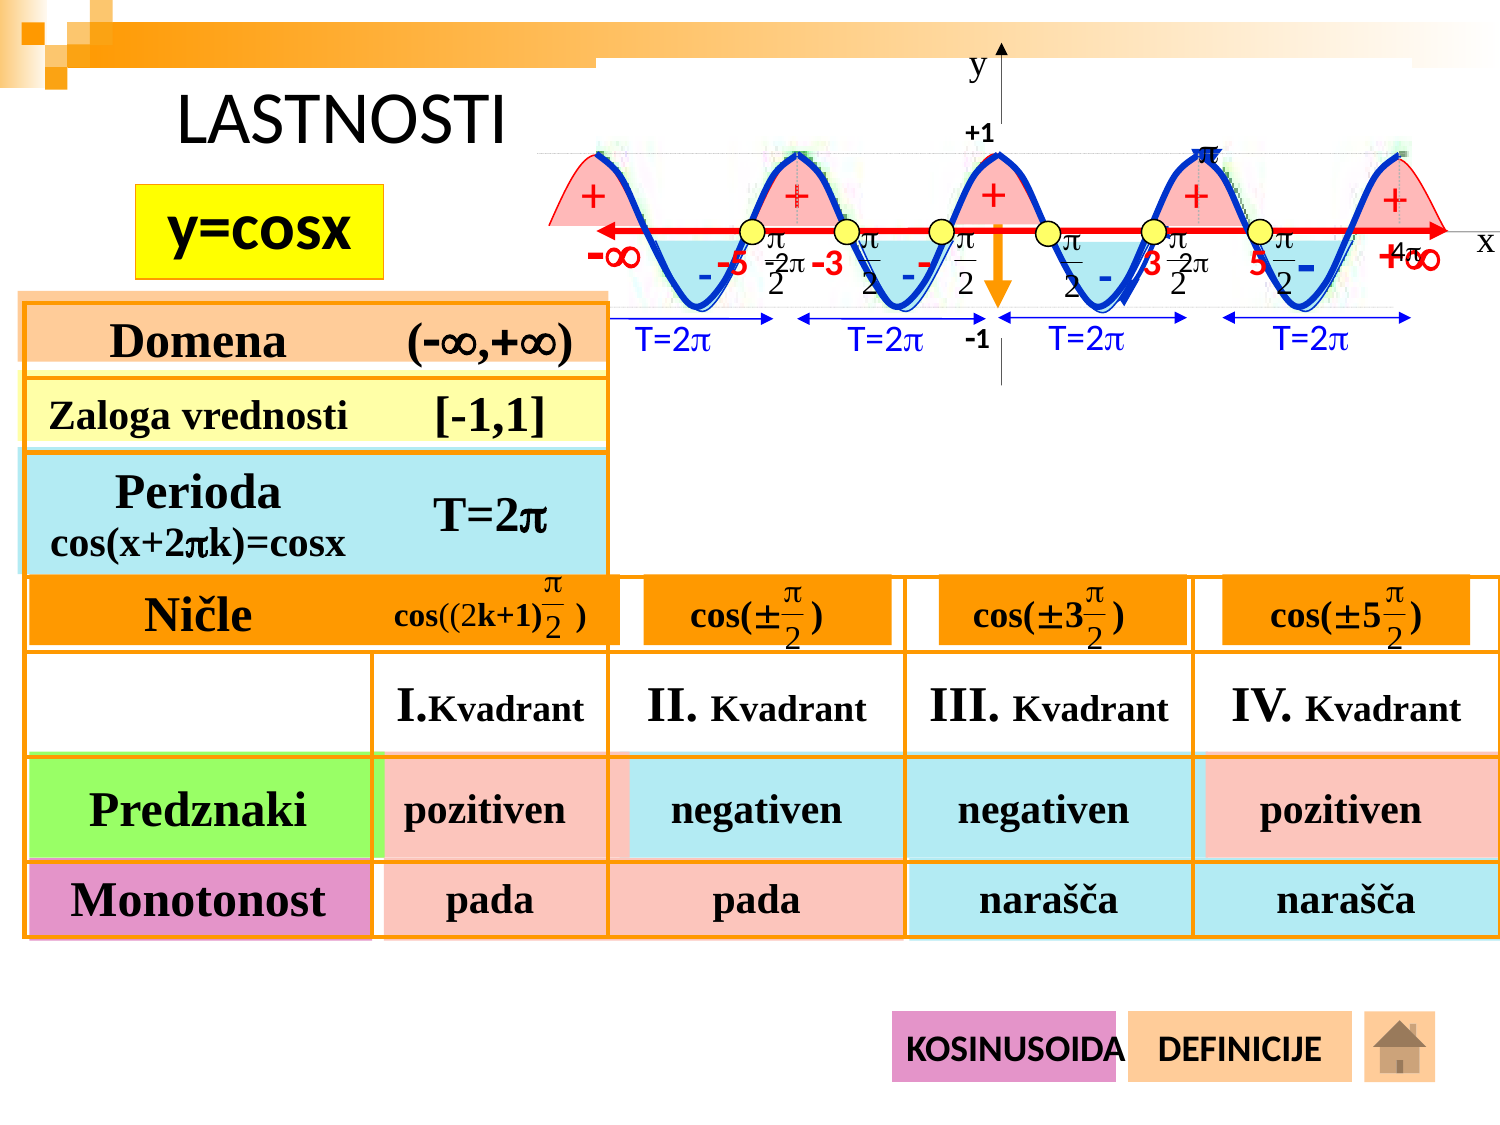

y
x
O
LASTNOSTI
+1
+
+
+
+
+
y=cosx

+
5
3

3
5
4
2
2




| Domena | (,) | | | |
| --- | --- | --- | --- | --- |
| Zaloga vrednosti | [-1,1] | | | |
| Perioda cos(x+2k)=cosx | T=2 | | | |
| Ničle | cos((2k+1) ) | cos( ) | cos(3 ) | cos(5 ) |
| | I.Kvadrant | II. Kvadrant | III. Kvadrant | IV. Kvadrant |
| Predznaki | pozitiven | negativen | negativen | pozitiven |
| Monotonost | pada | pada | narašča | narašča |
T=2
T=2
T=2
T=2
1
KOSINUSOIDA
DEFINICIJE